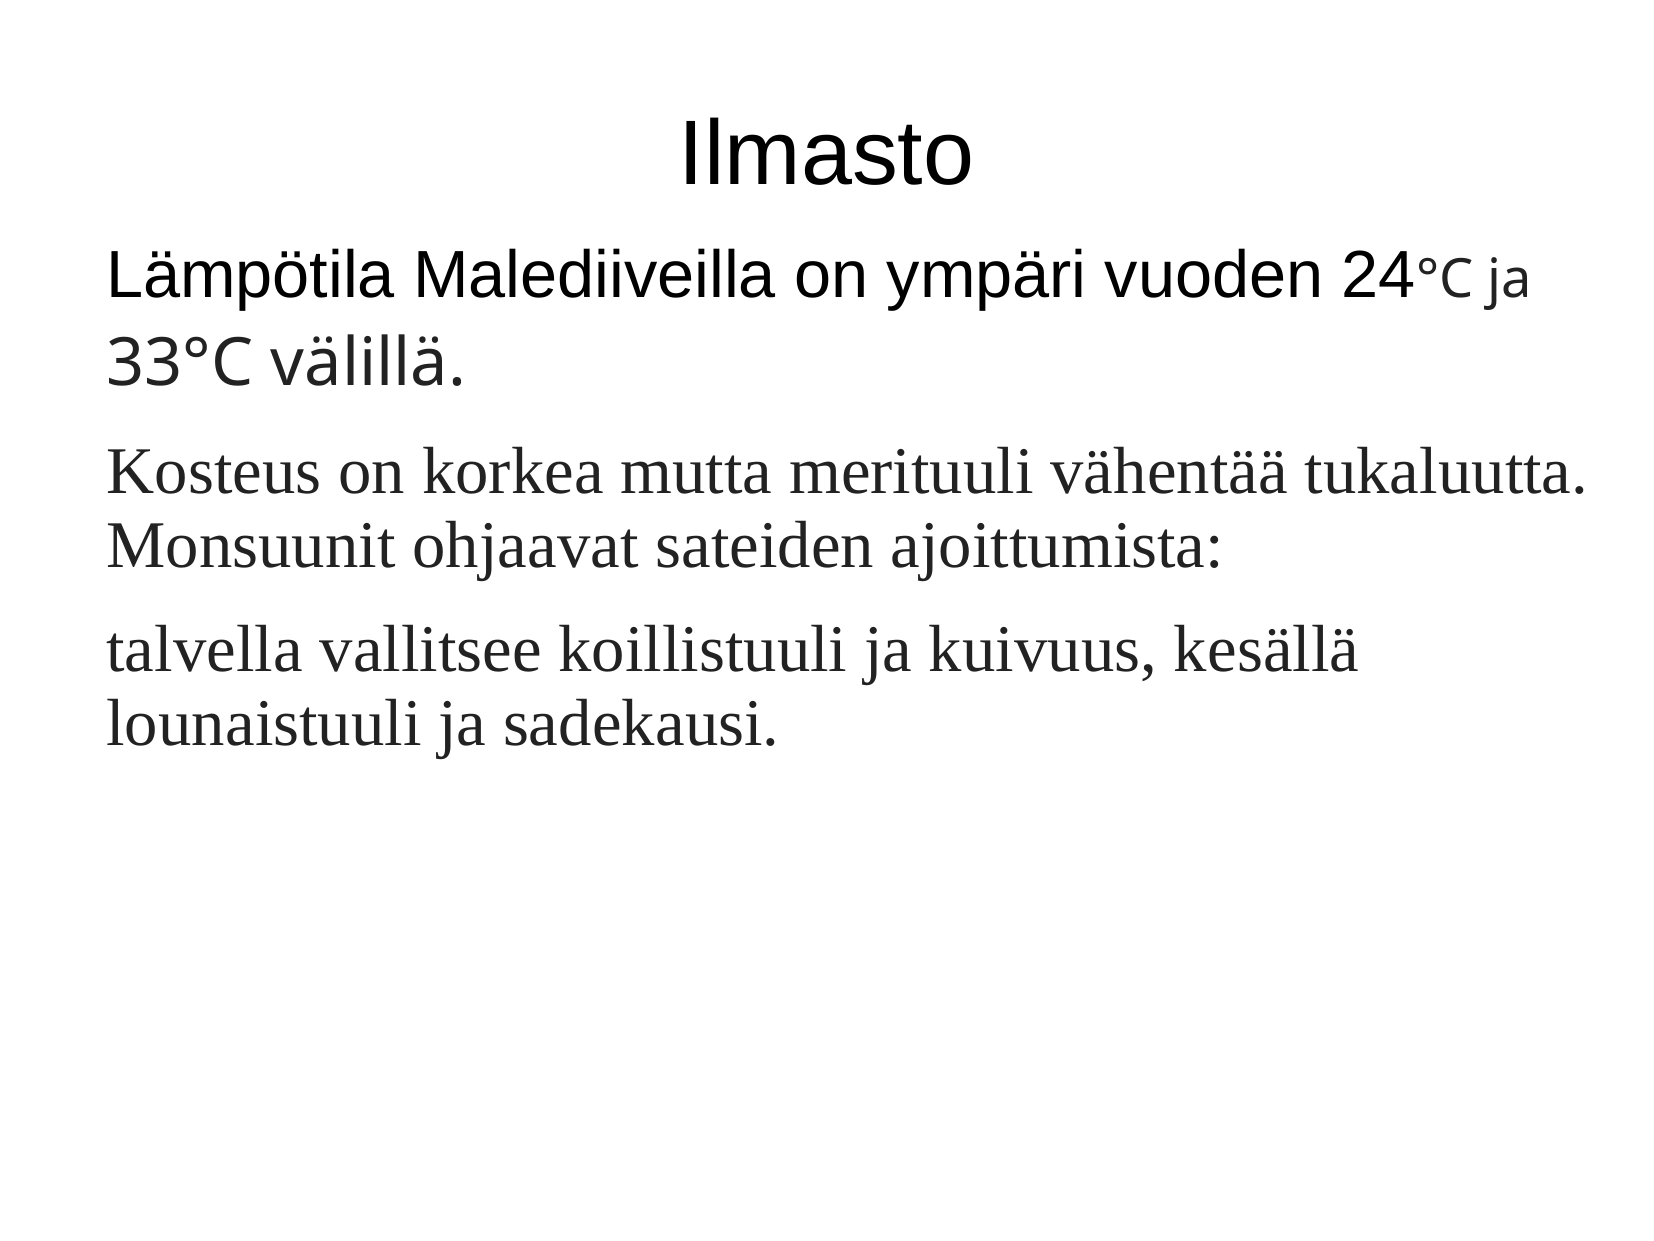

# Ilmasto
Lämpötila Malediiveilla on ympäri vuoden 24°C ja 33°C välillä.
Kosteus on korkea mutta merituuli vähentää tukaluutta. Monsuunit ohjaavat sateiden ajoittumista:
talvella vallitsee koillistuuli ja kuivuus, kesällä lounaistuuli ja sadekausi.